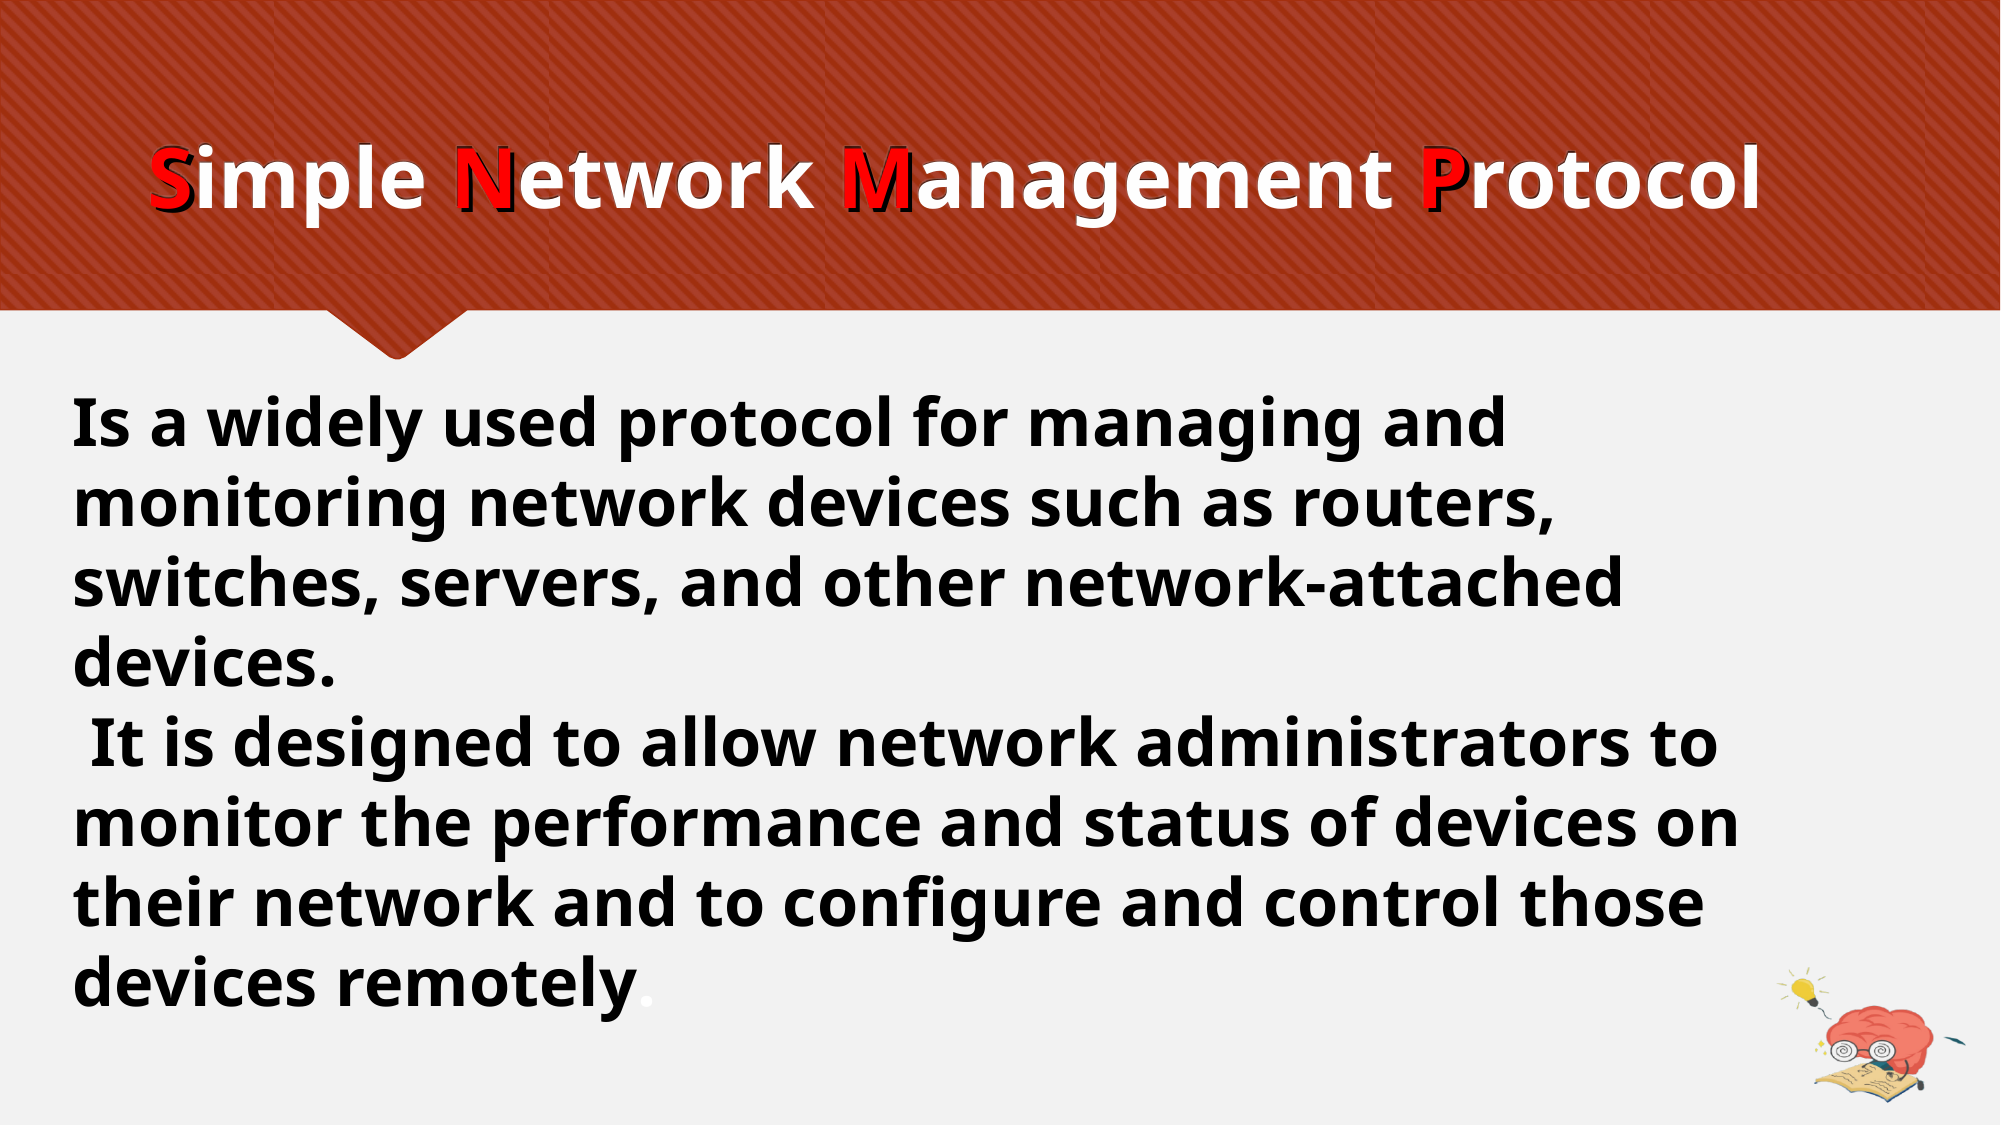

# Simple Network Management Protocol
Is a widely used protocol for managing and monitoring network devices such as routers, switches, servers, and other network-attached devices.
 It is designed to allow network administrators to monitor the performance and status of devices on their network and to configure and control those devices remotely.